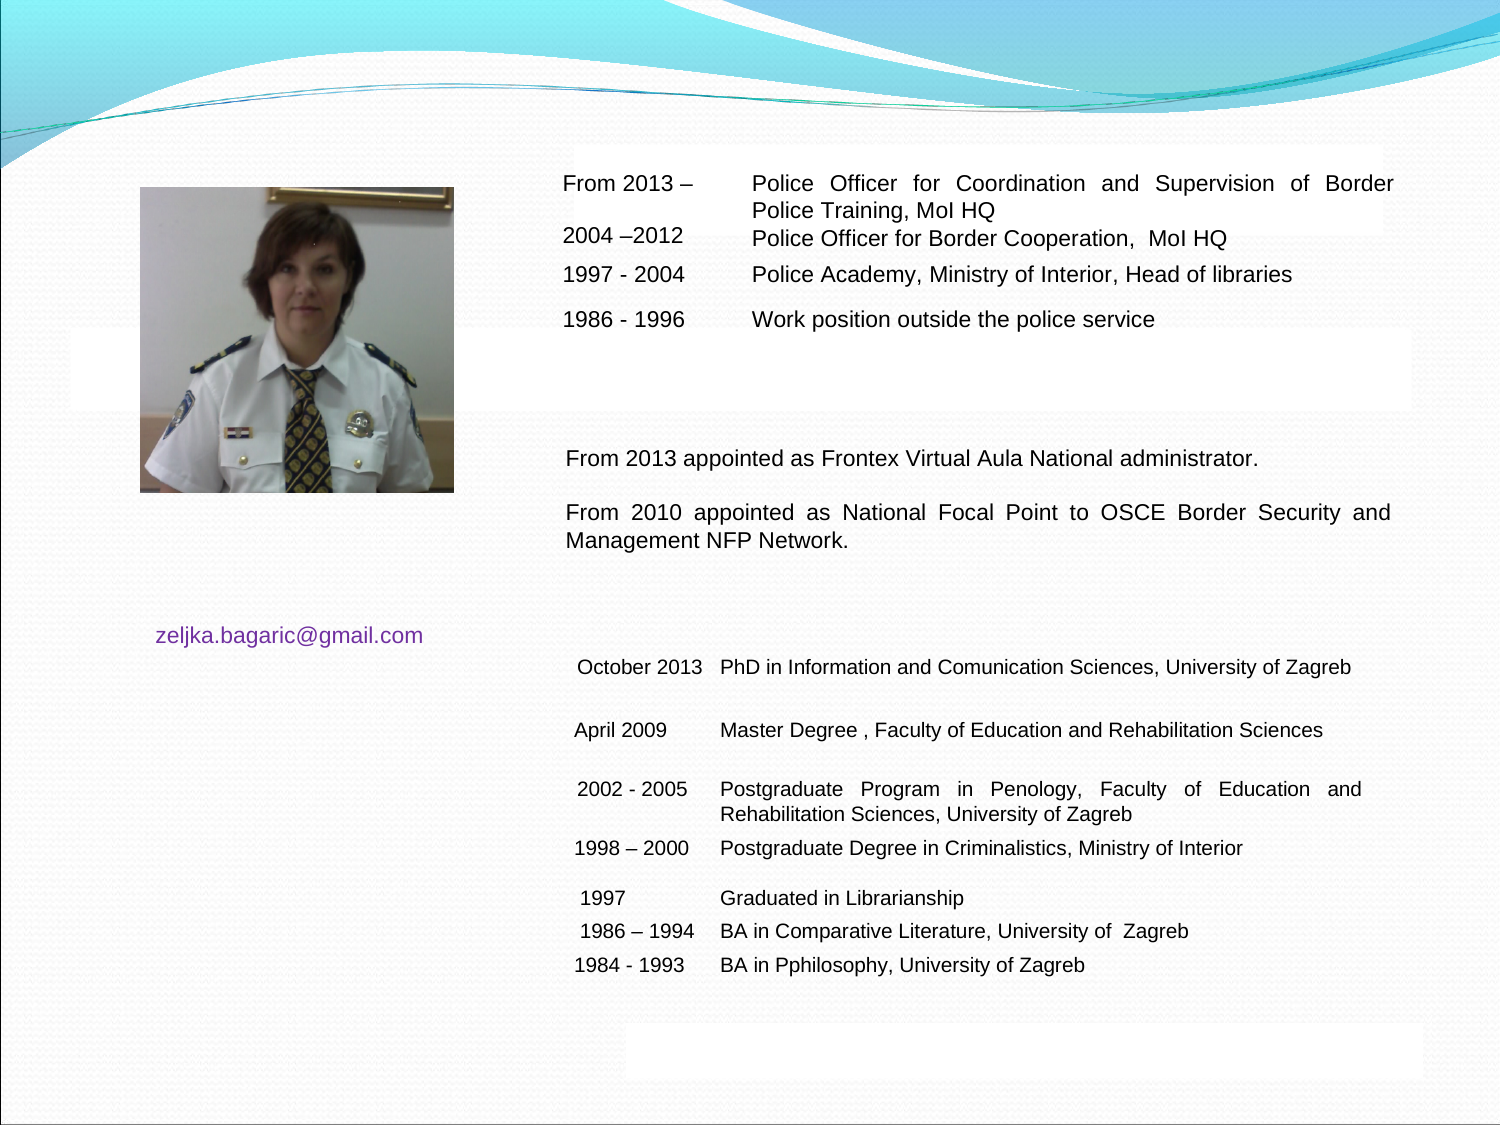

| From 2013 – 2004 –2012 | Police Officer for Coordination and Supervision of Border Police Training, MoI HQ Police Officer for Border Cooperation, MoI HQ |
| --- | --- |
| 1997 - 2004 | Police Academy, Ministry of Interior, Head of libraries |
| 1986 - 1996 | Work position outside the police service |
From 2013 appointed as Frontex Virtual Aula National administrator.
From 2010 appointed as National Focal Point to OSCE Border Security and Management NFP Network.
zeljka.bagaric@gmail.com
| October 2013 | PhD in Information and Comunication Sciences, University of Zagreb |
| --- | --- |
| April 2009 | Master Degree , Faculty of Education and Rehabilitation Sciences |
| 2002 - 2005 | Postgraduate Program in Penology, Faculty of Education and Rehabilitation Sciences, University of Zagreb |
| 1998 – 2000 1997 | Postgraduate Degree in Criminalistics, Ministry of Interior Graduated in Librarianship |
| 1986 – 1994 | BA in Comparative Literature, University of Zagreb |
| 1984 - 1993 | BA in Pphilosophy, University of Zagreb |